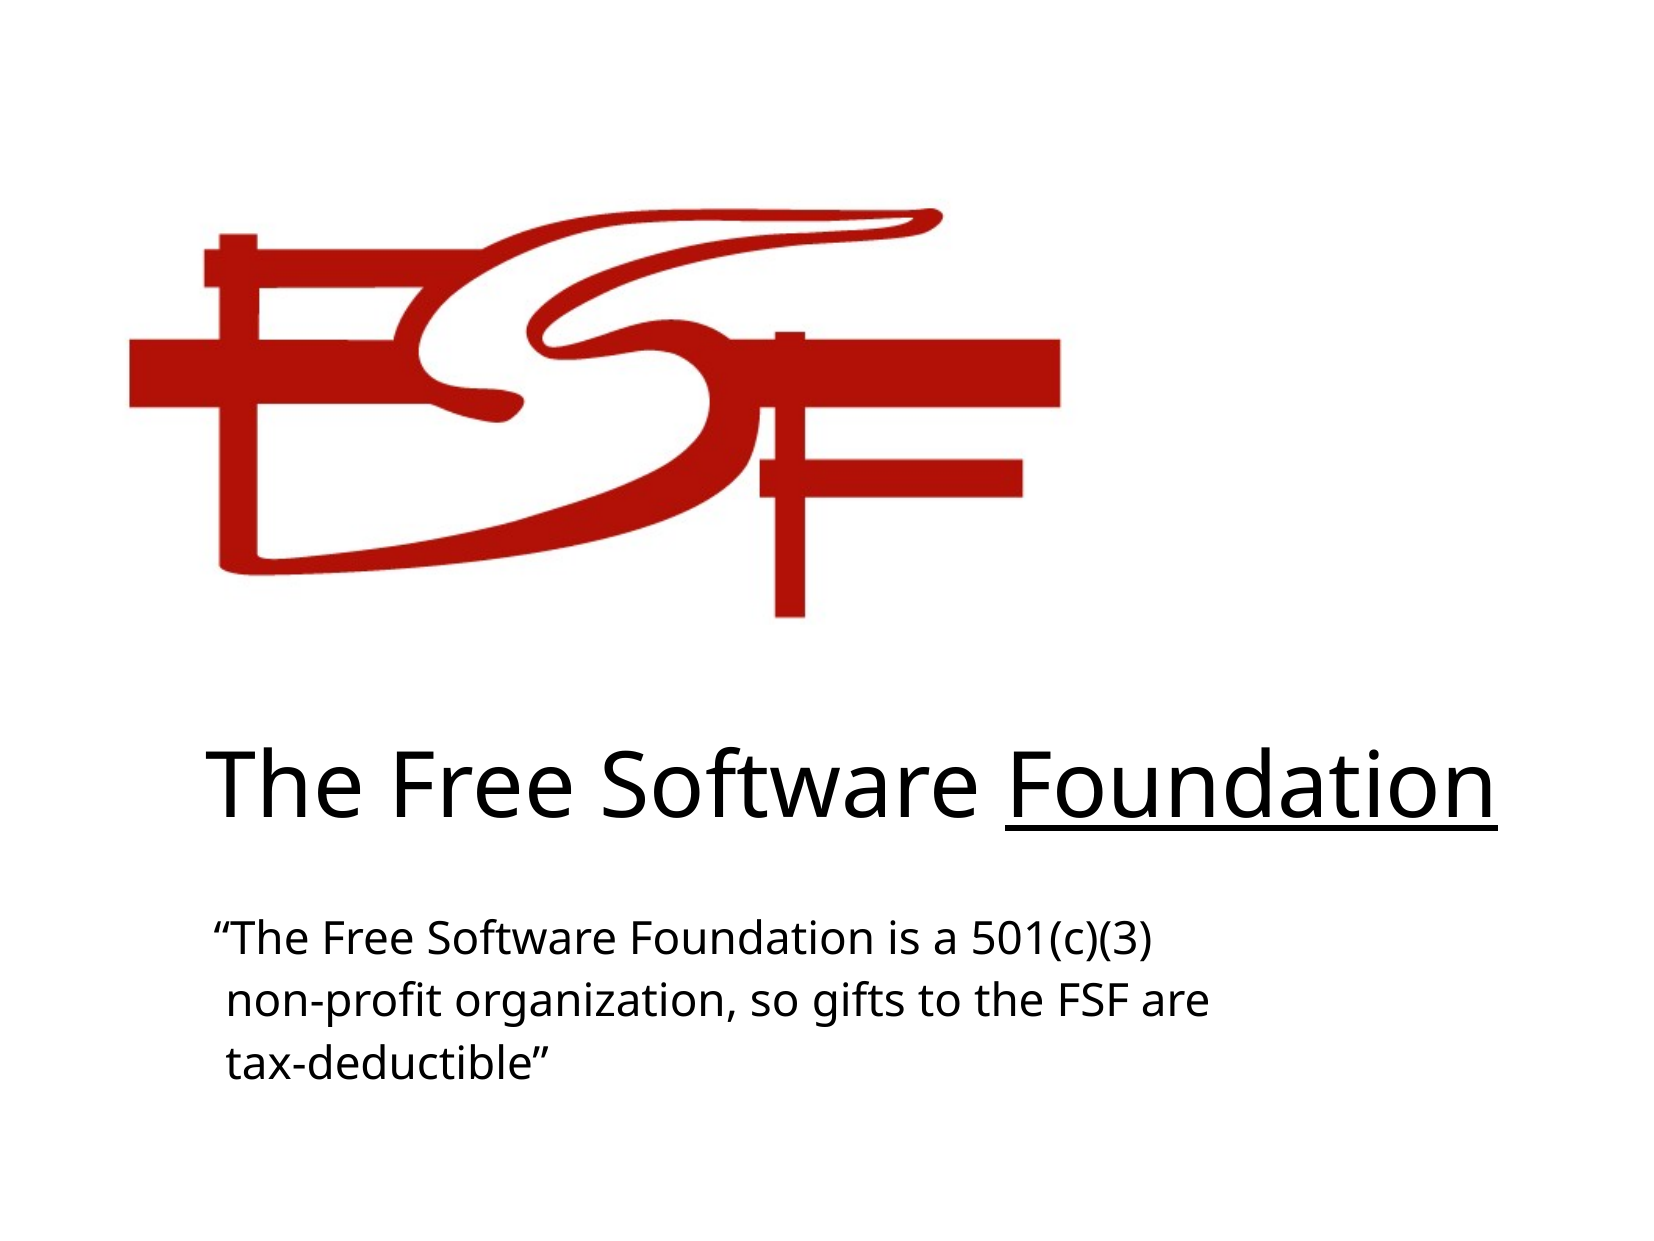

The Free Software Foundation
“The Free Software Foundation is a 501(c)(3)
 non-profit organization, so gifts to the FSF are
 tax-deductible”